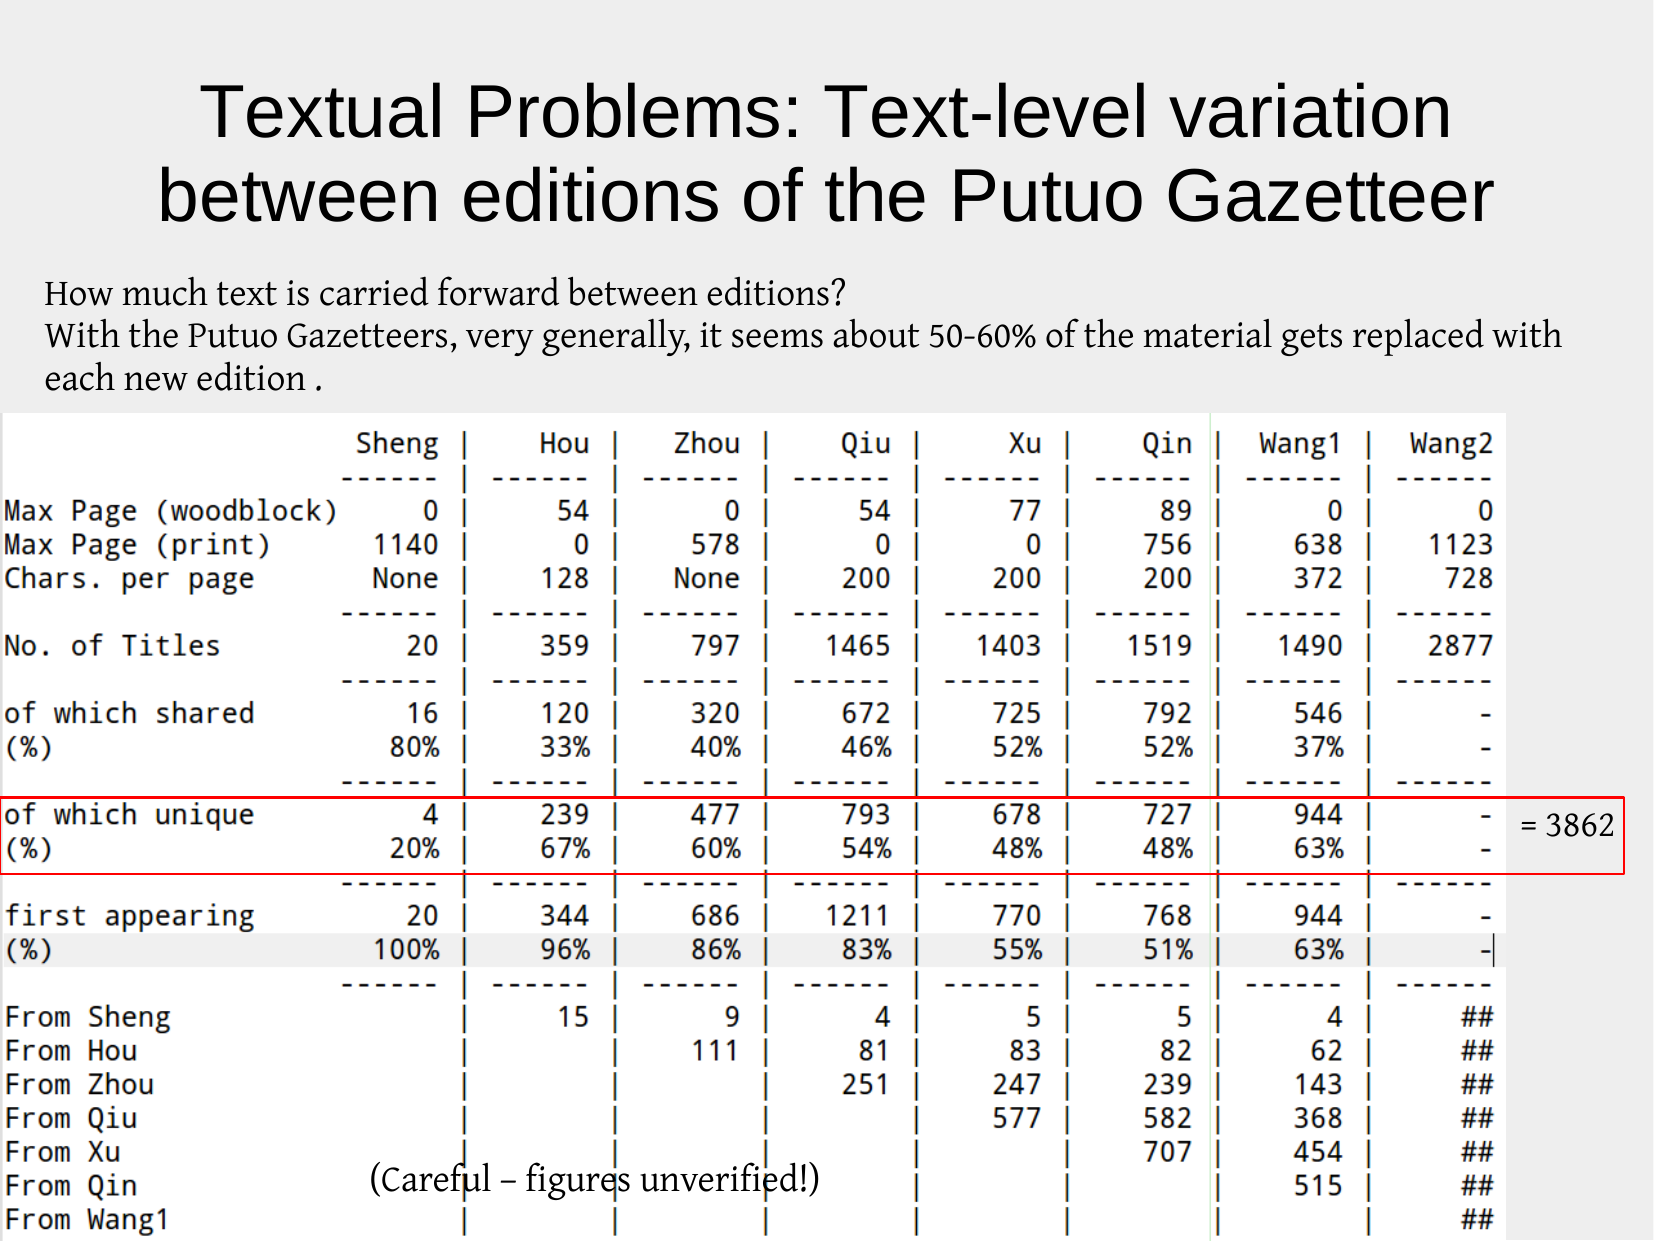

# Textual Problems: Text-level variation between editions of the Putuo Gazetteer
How much text is carried forward between editions?
With the Putuo Gazetteers, very generally, it seems about 50-60% of the material gets replaced with each new edition .
= 3862
(Careful – figures unverified!)